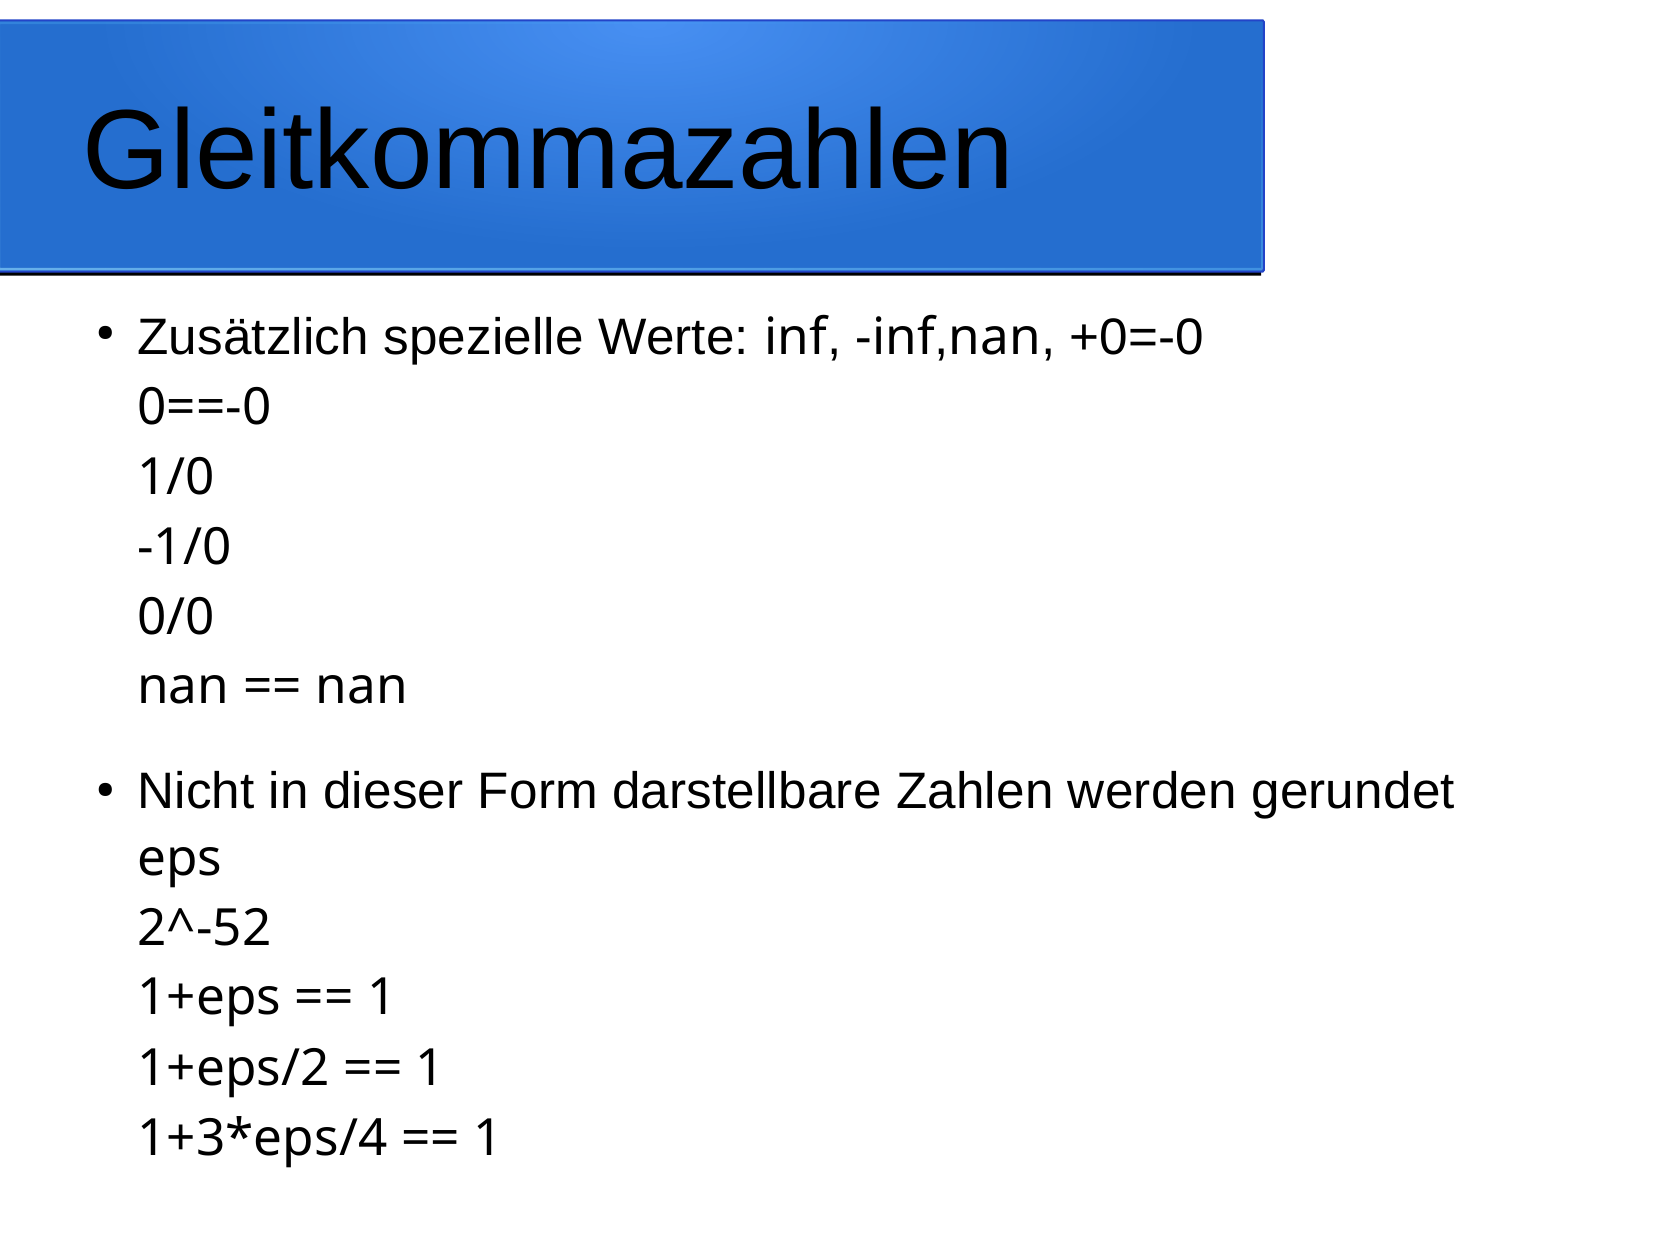

# Gleitkommazahlen
Zusätzlich spezielle Werte: inf, -inf,nan, +0=-0
0==-0
1/0
-1/0
0/0
nan == nan
Nicht in dieser Form darstellbare Zahlen werden gerundet
eps
2^-52
1+eps == 1
1+eps/2 == 1
1+3*eps/4 == 1